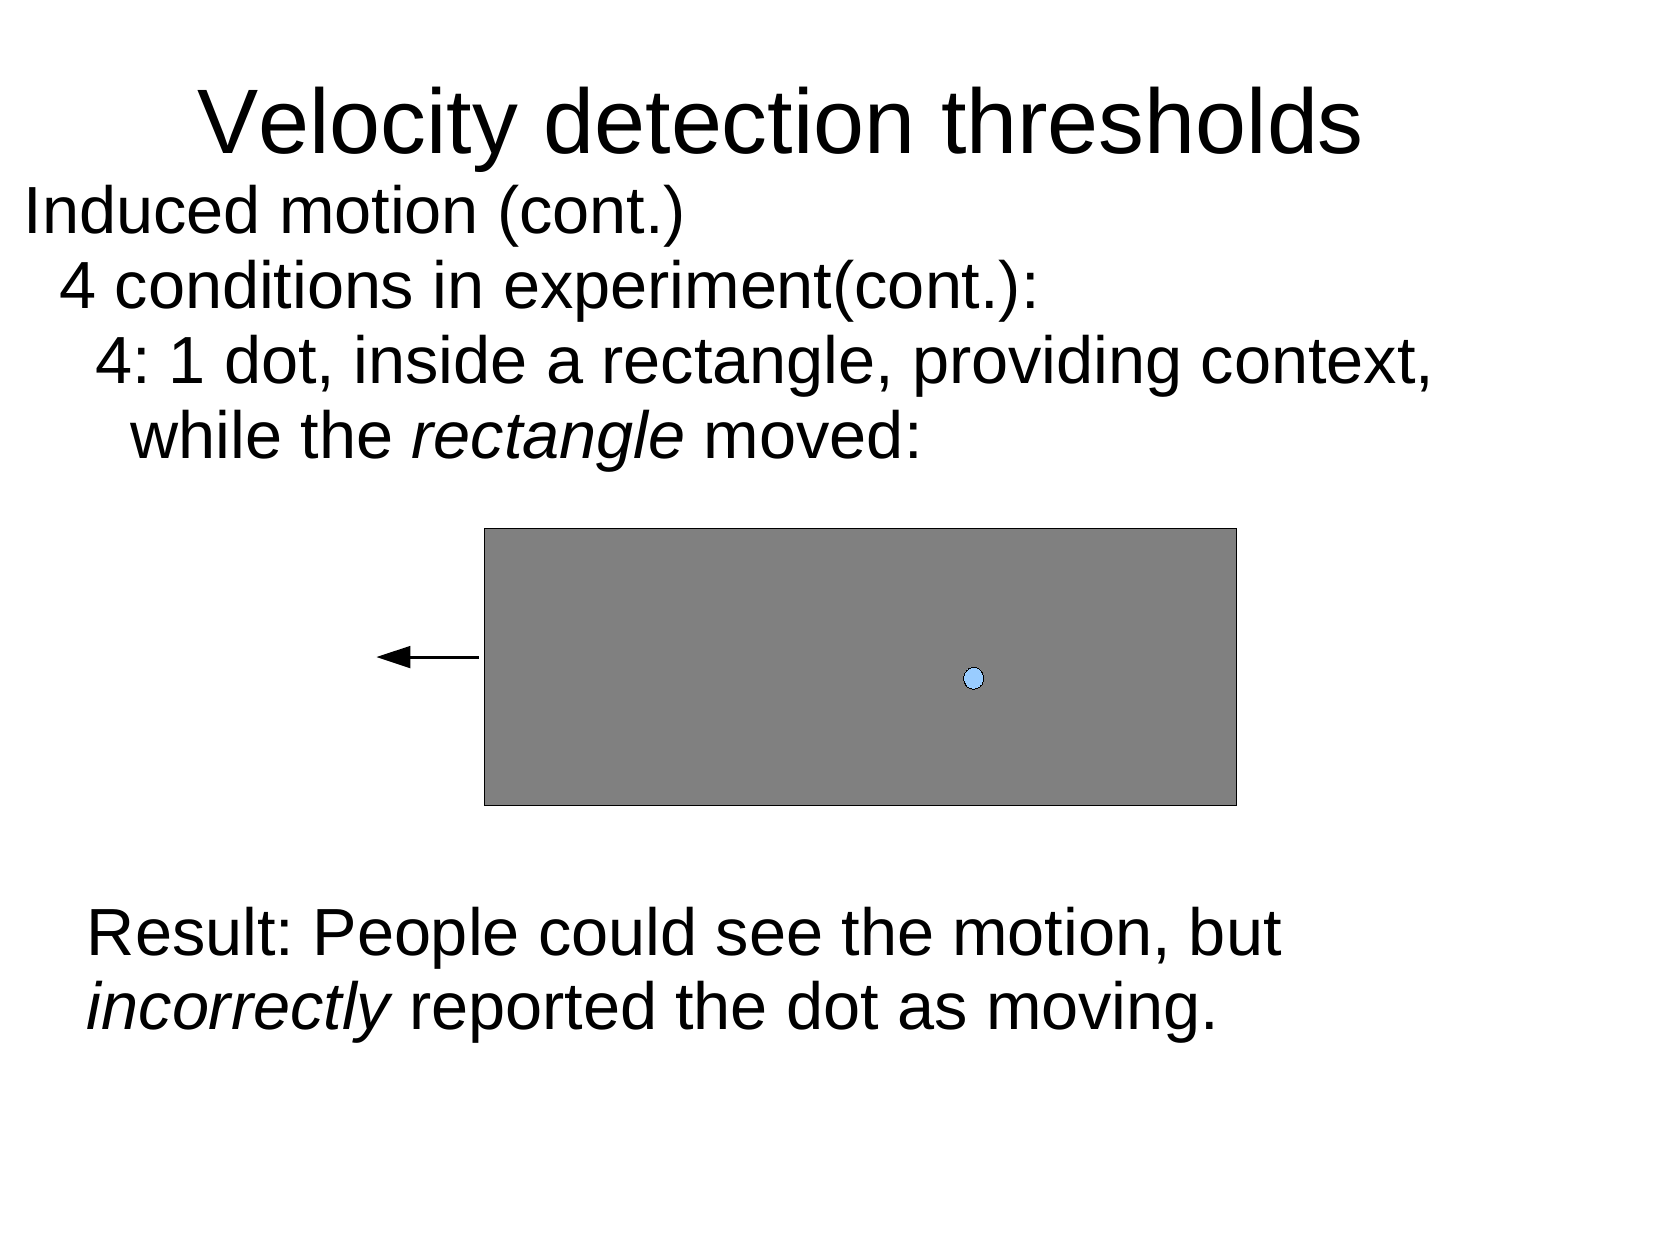

Induced motion (cont.)
4 conditions in experiment(cont.):
4: 1 dot, inside a rectangle, providing context, while the rectangle moved:
# Velocity detection thresholds
Result: People could see the motion, but incorrectly reported the dot as moving.